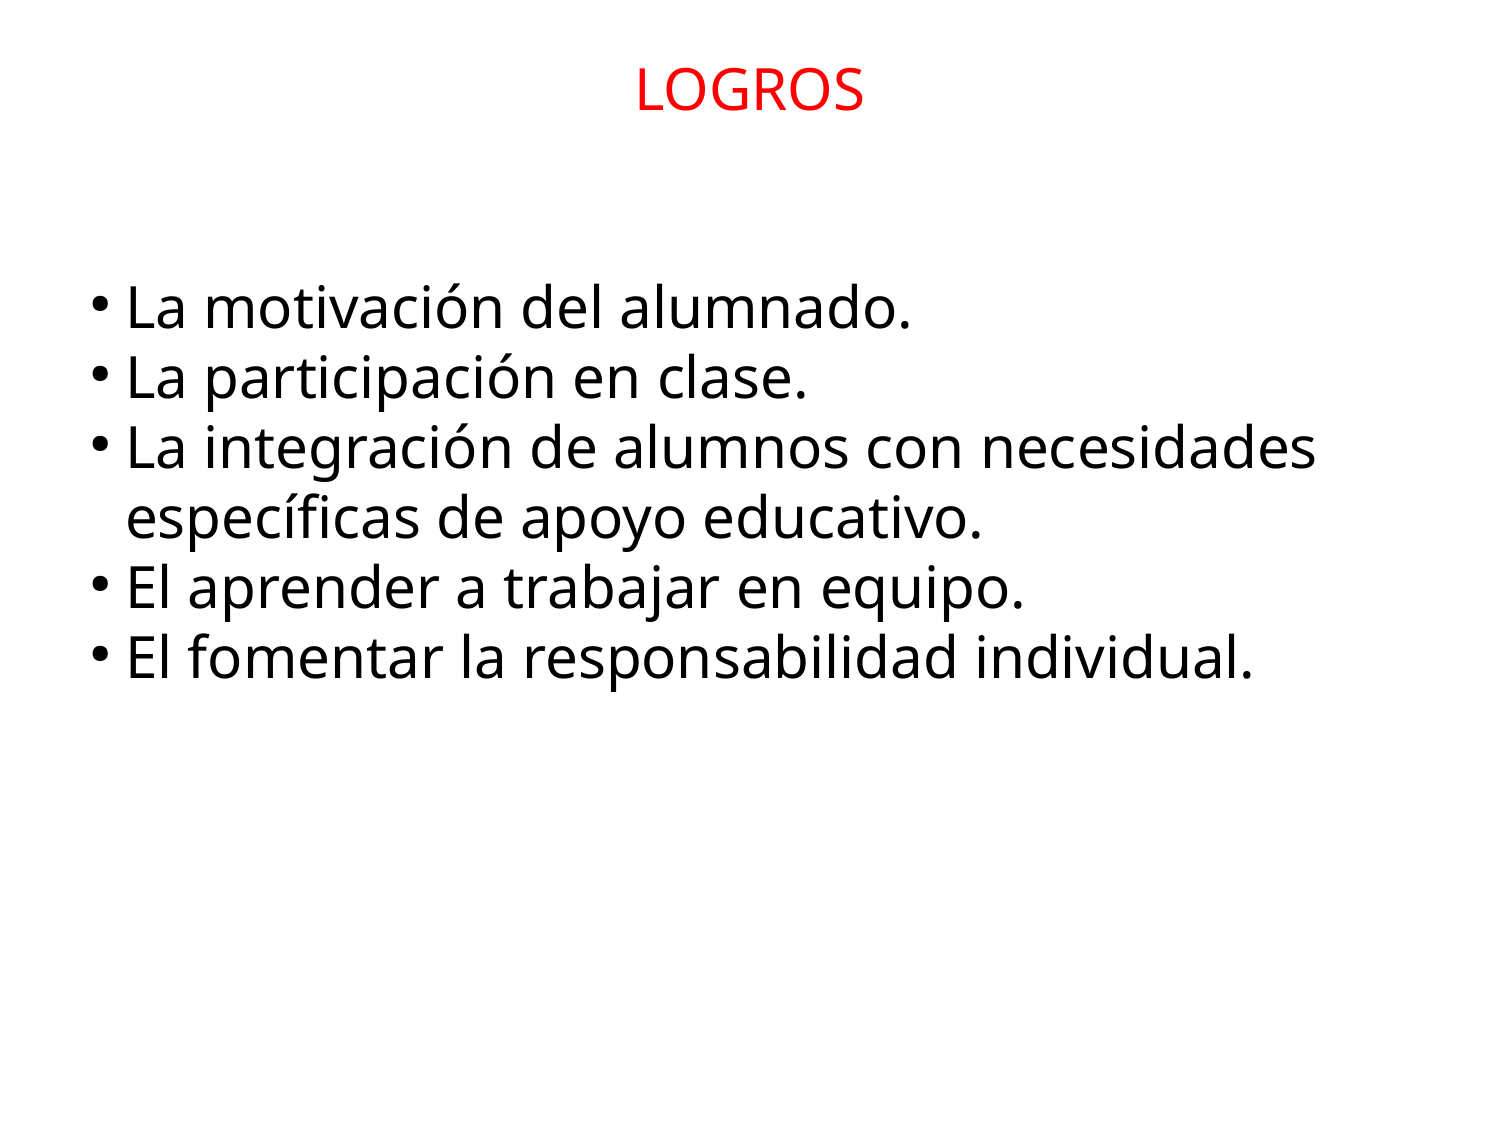

LOGROS
La motivación del alumnado.
La participación en clase.
La integración de alumnos con necesidades específicas de apoyo educativo.
El aprender a trabajar en equipo.
El fomentar la responsabilidad individual.